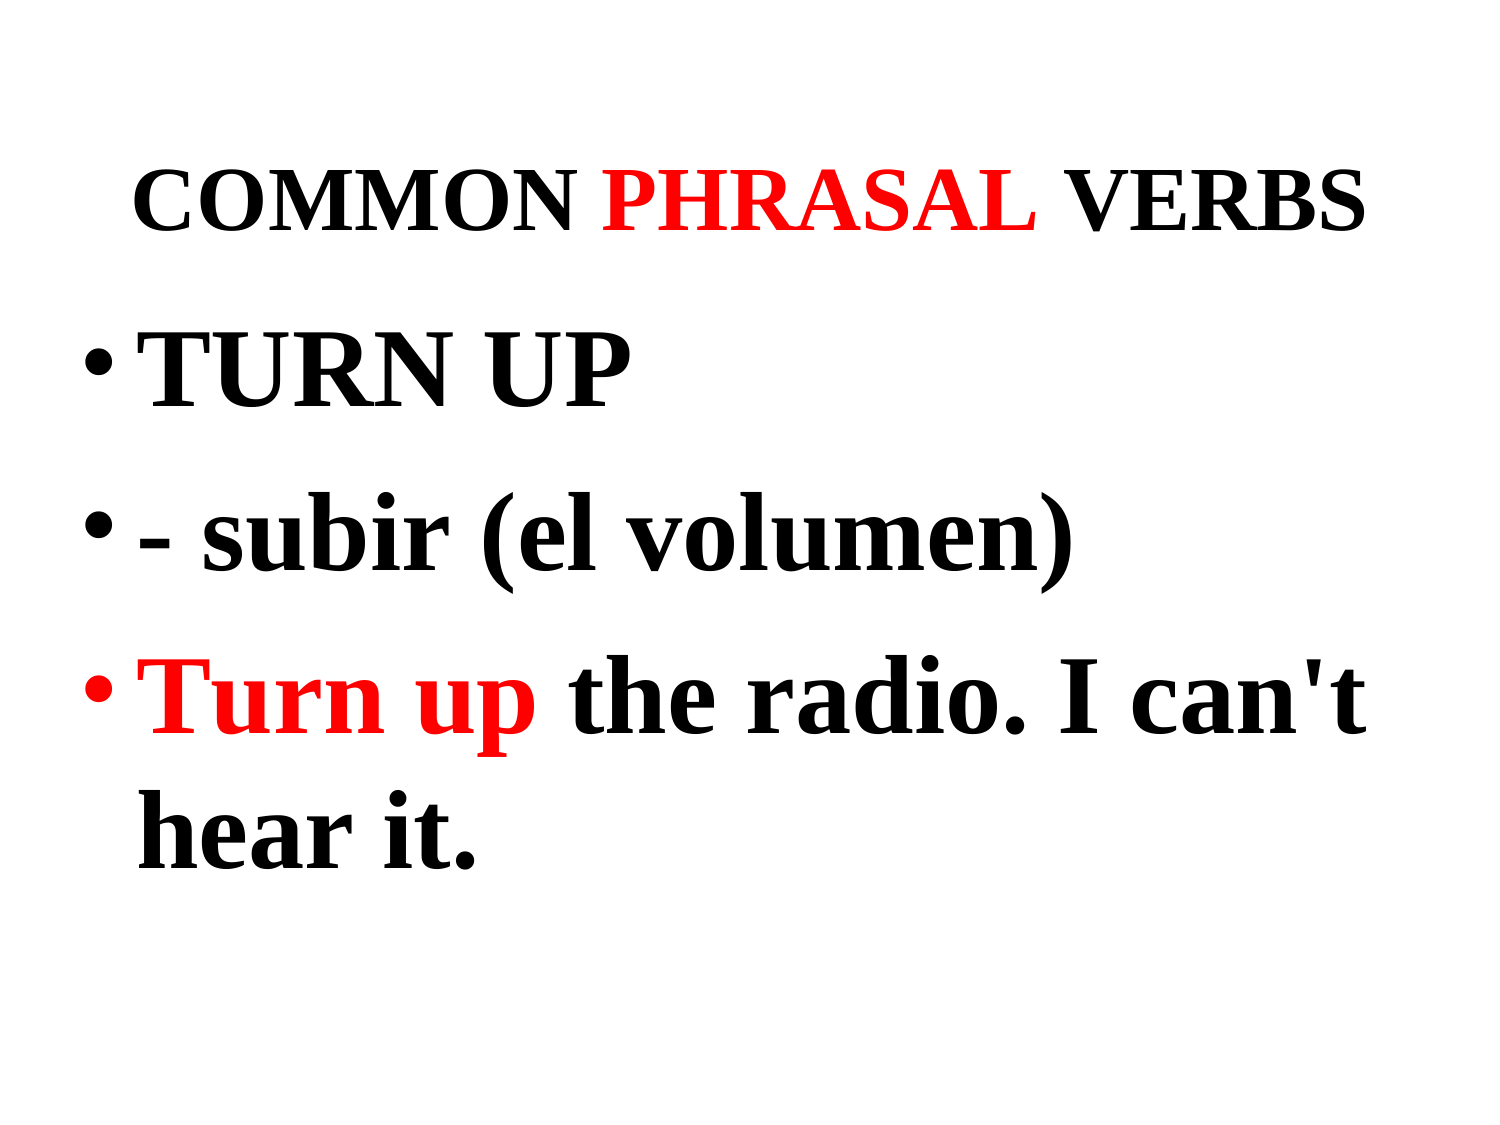

# COMMON PHRASAL VERBS
TURN UP
- subir (el volumen)
Turn up the radio. I can't hear it.